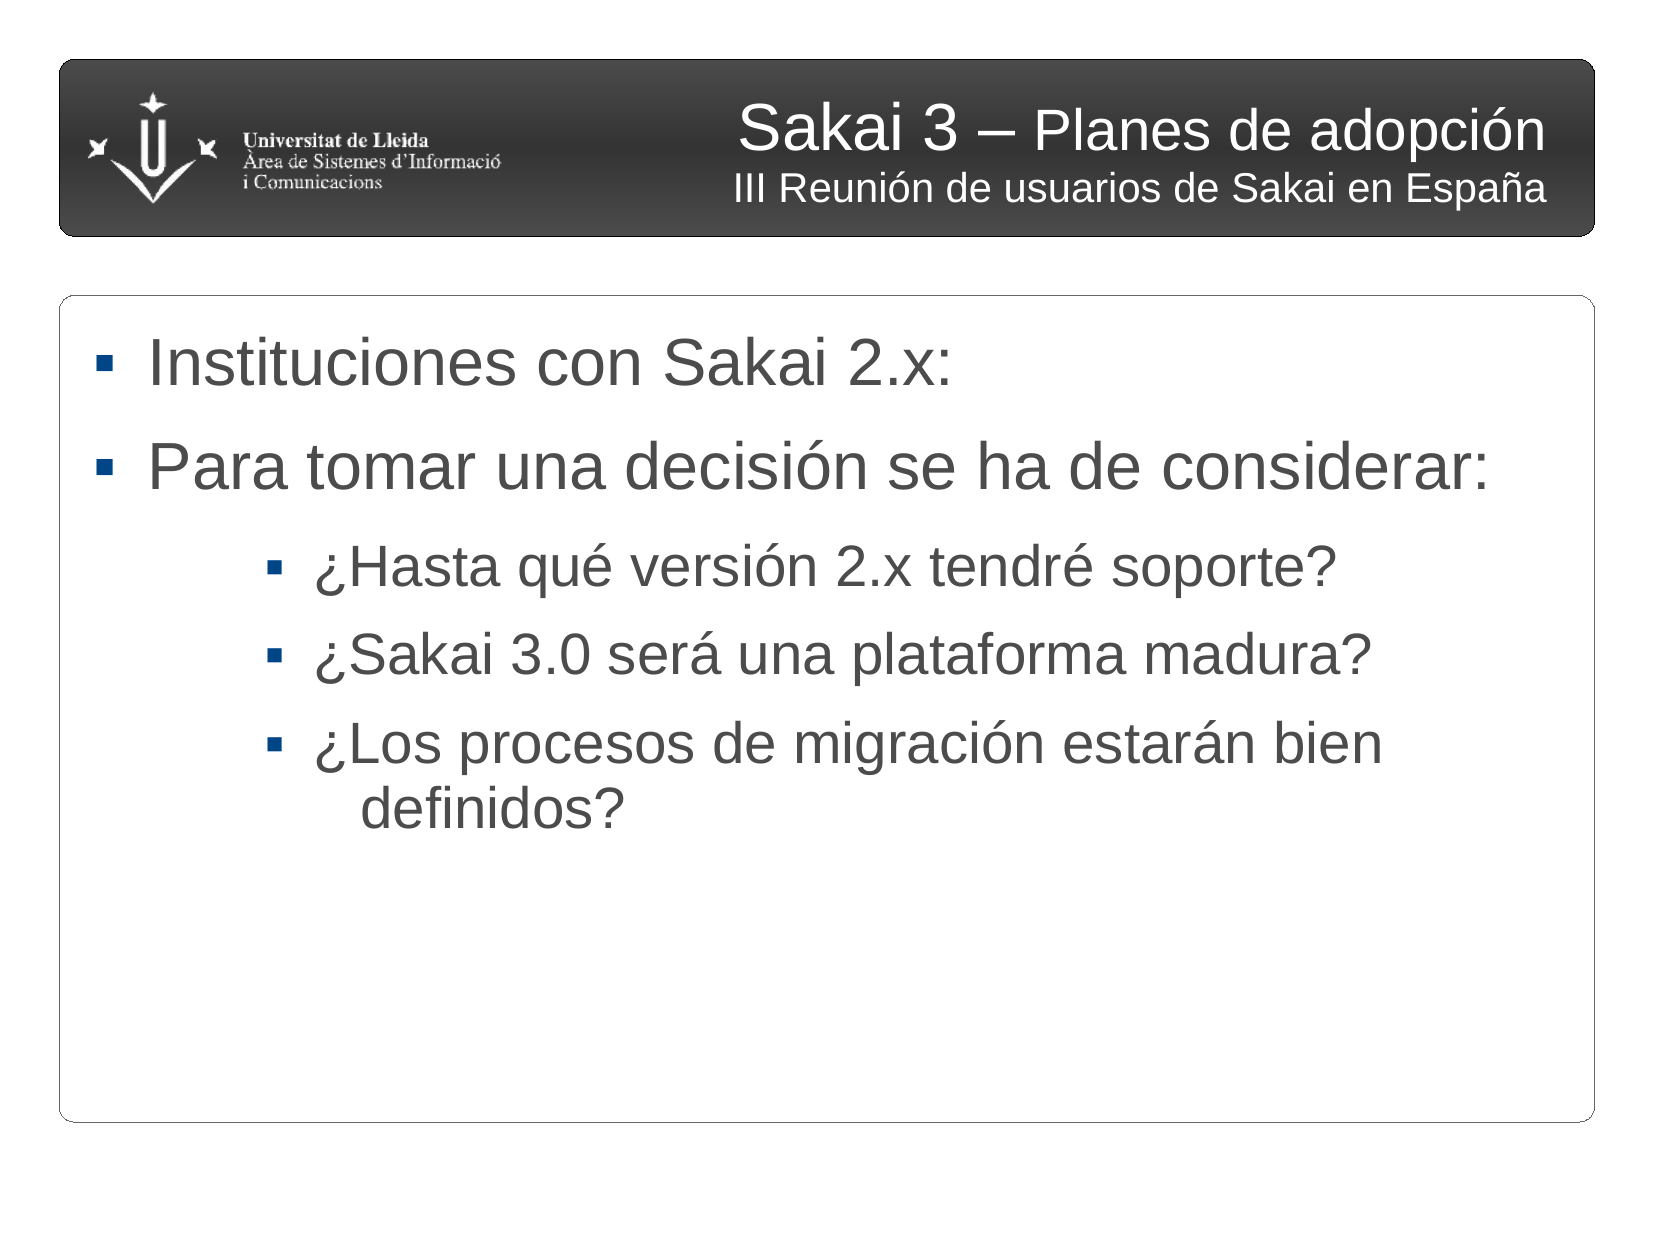

# Sakai 3 – Planes de adopción III Reunión de usuarios de Sakai en España
Instituciones con Sakai 2.x:
Para tomar una decisión se ha de considerar:
¿Hasta qué versión 2.x tendré soporte?
¿Sakai 3.0 será una plataforma madura?
¿Los procesos de migración estarán bien definidos?